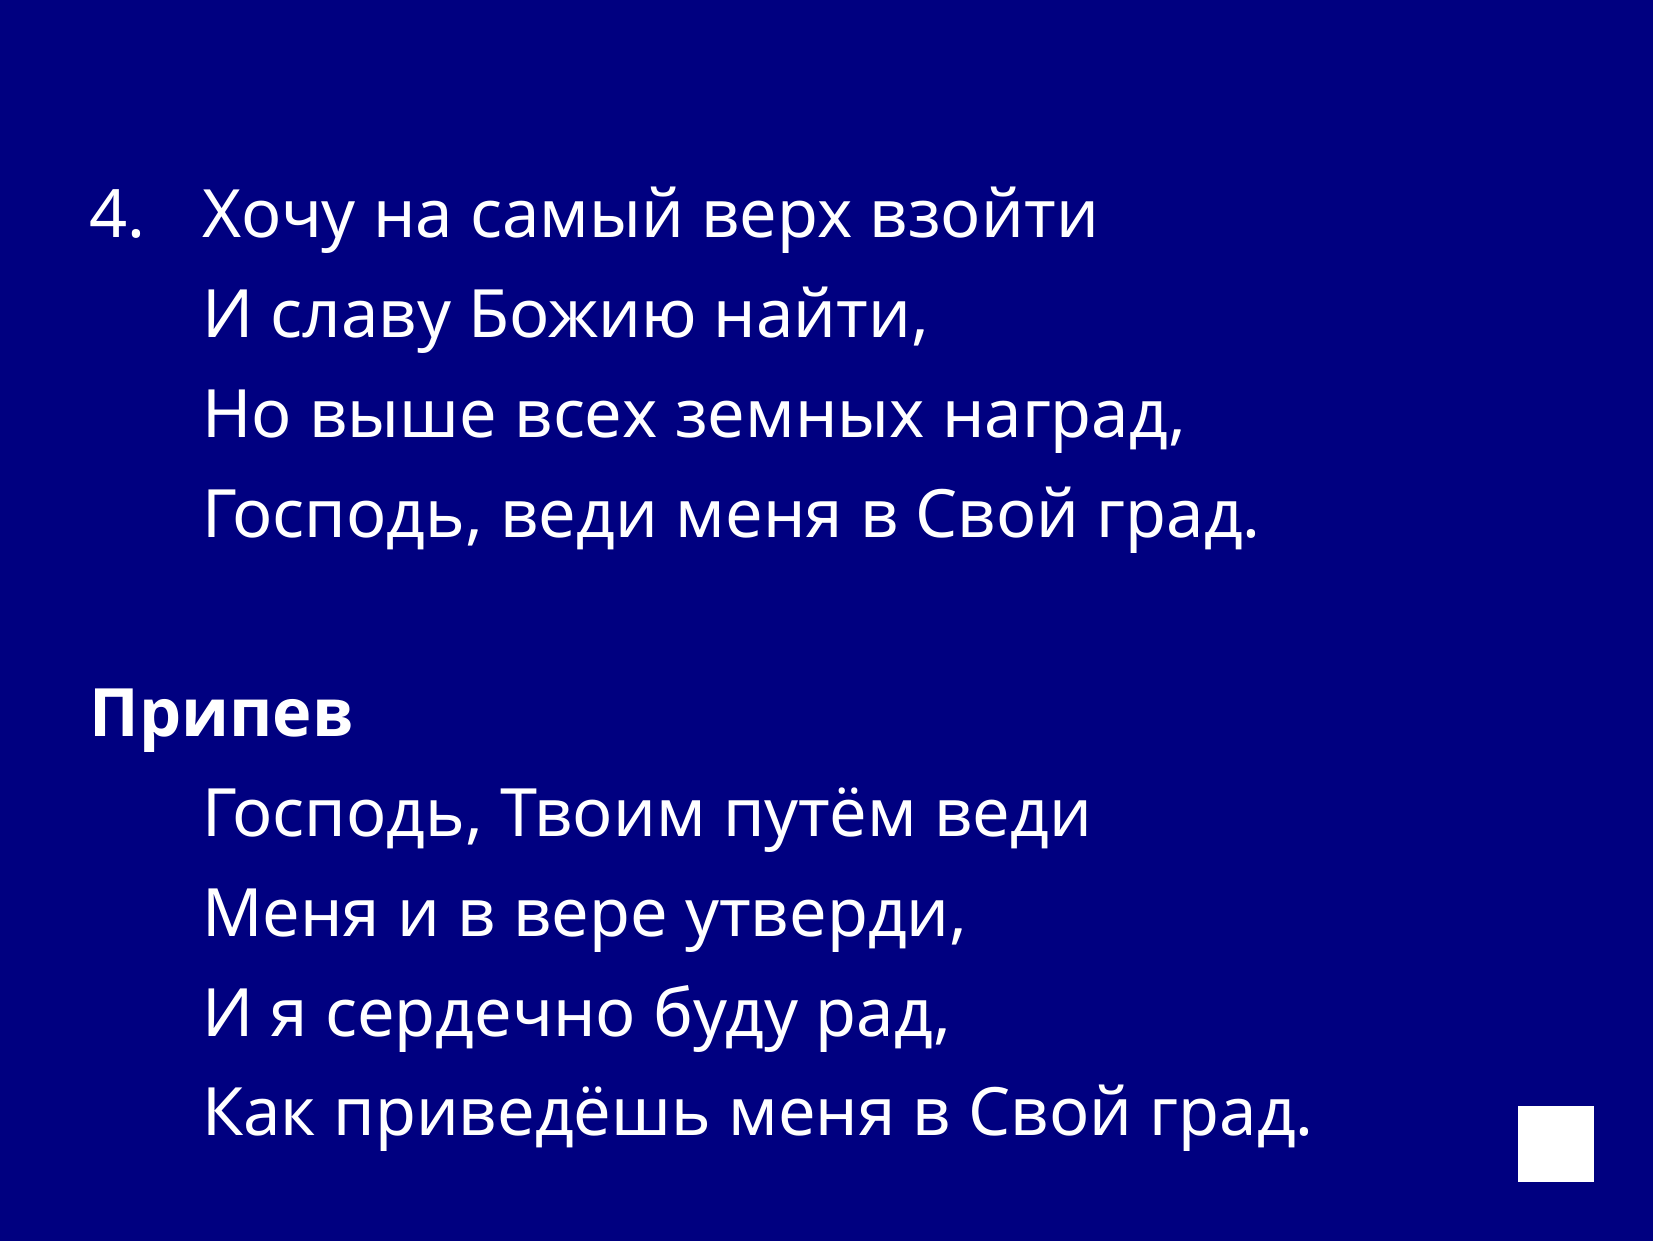

4.	Хочу на самый верх взойти
	И славу Божию найти,
	Но выше всех земных наград,
	Господь, веди меня в Свой град.
Припев
	Господь, Твоим путём веди
	Меня и в вере утверди,
	И я сердечно буду рад,
	Как приведёшь меня в Свой град.